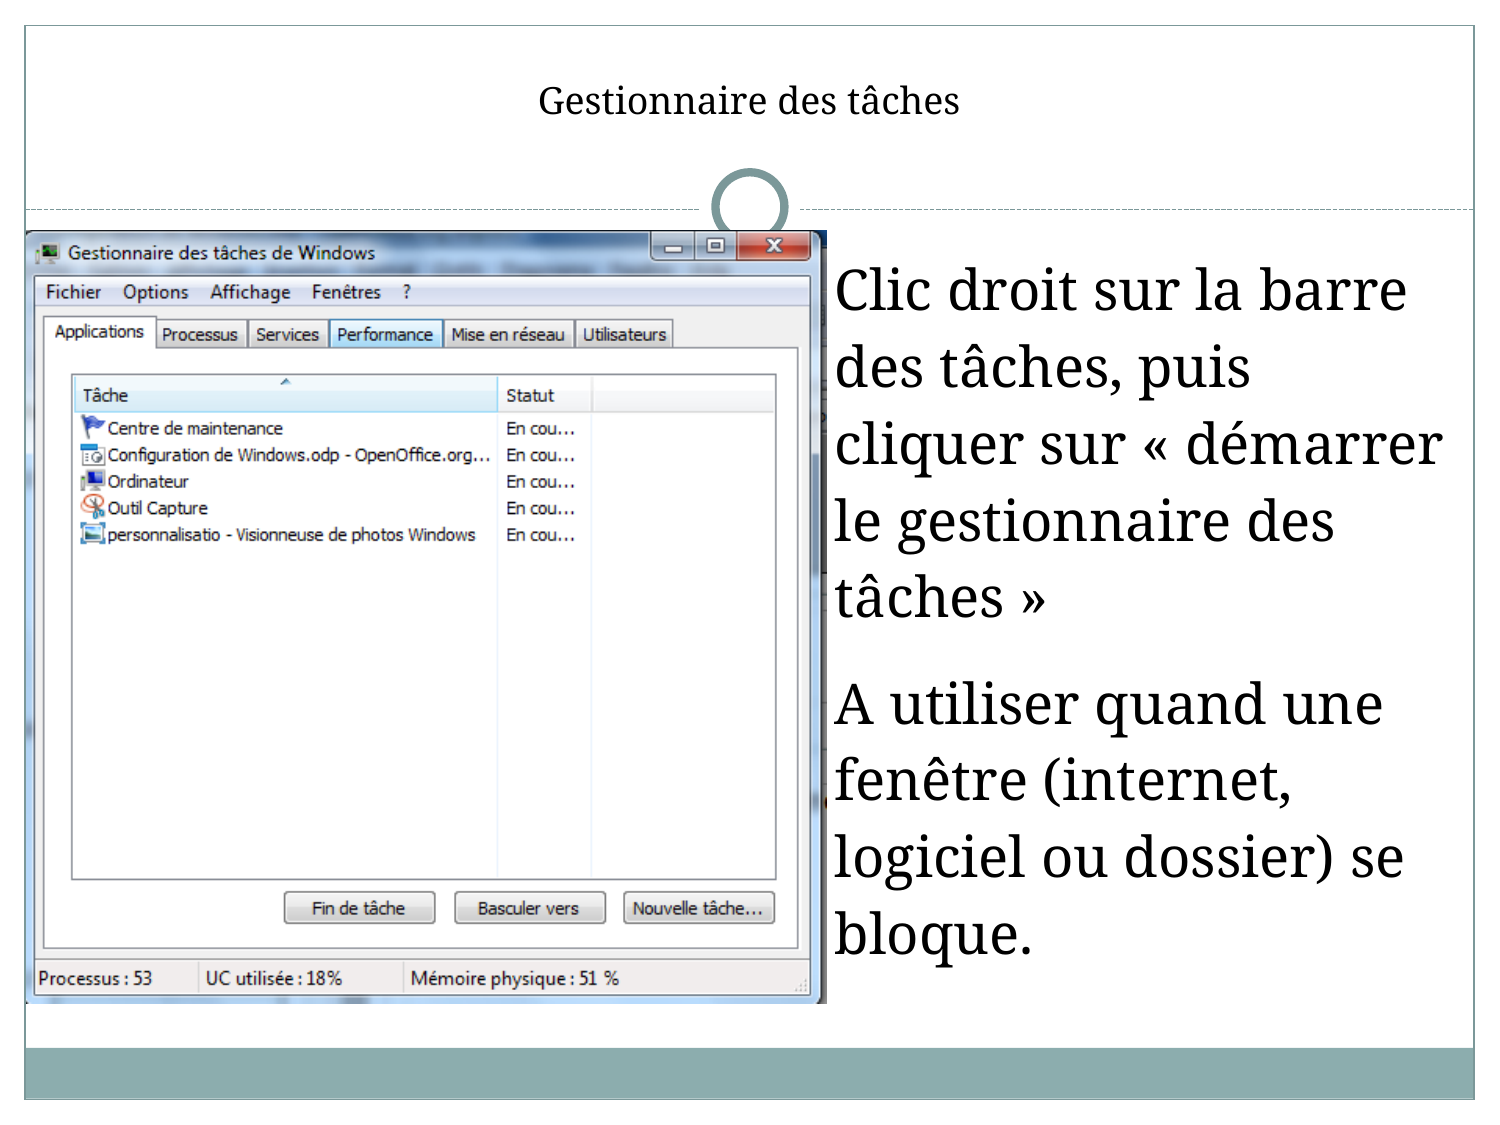

# Gestionnaire des tâches
Clic droit sur la barre des tâches, puis cliquer sur « démarrer le gestionnaire des tâches »
A utiliser quand une fenêtre (internet, logiciel ou dossier) se bloque.